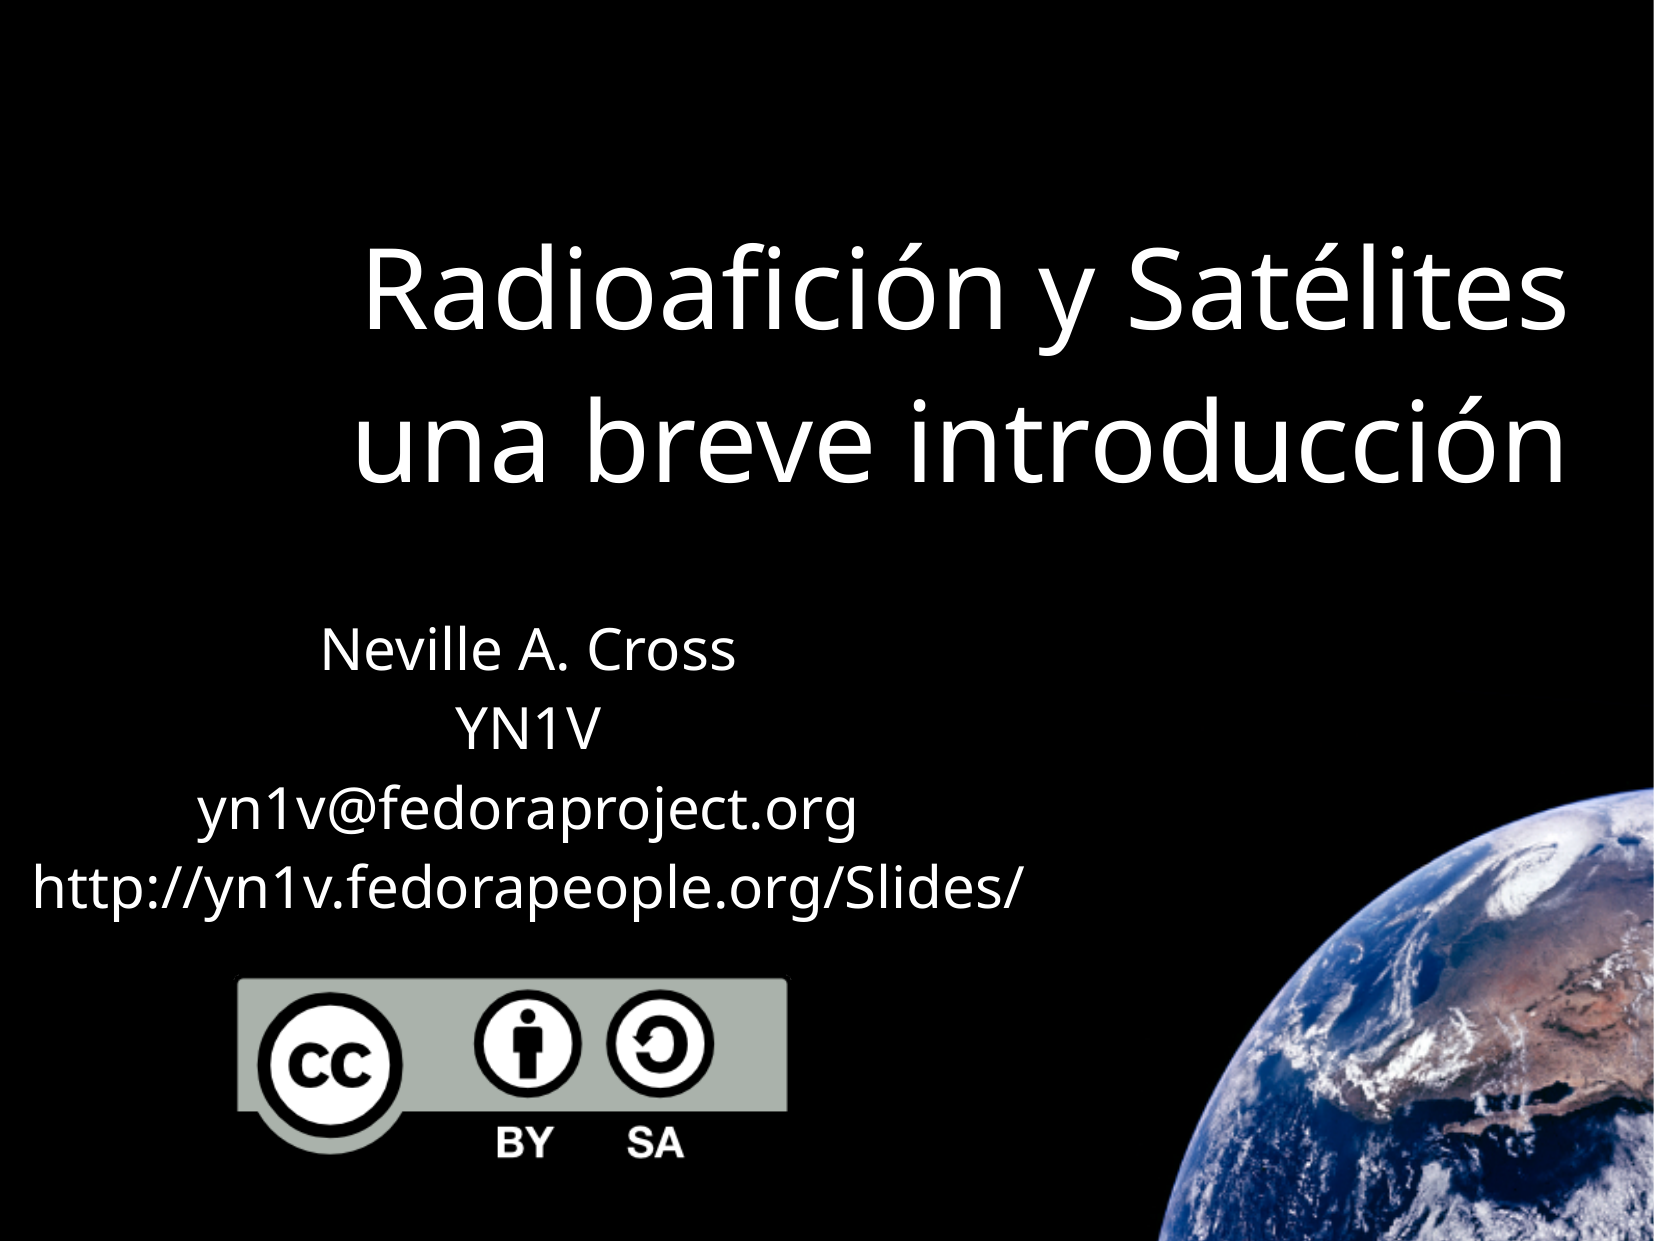

# Radioafición y Satélites
una breve introducción
Neville A. Cross
YN1V
yn1v@fedoraproject.org
http://yn1v.fedorapeople.org/Slides/